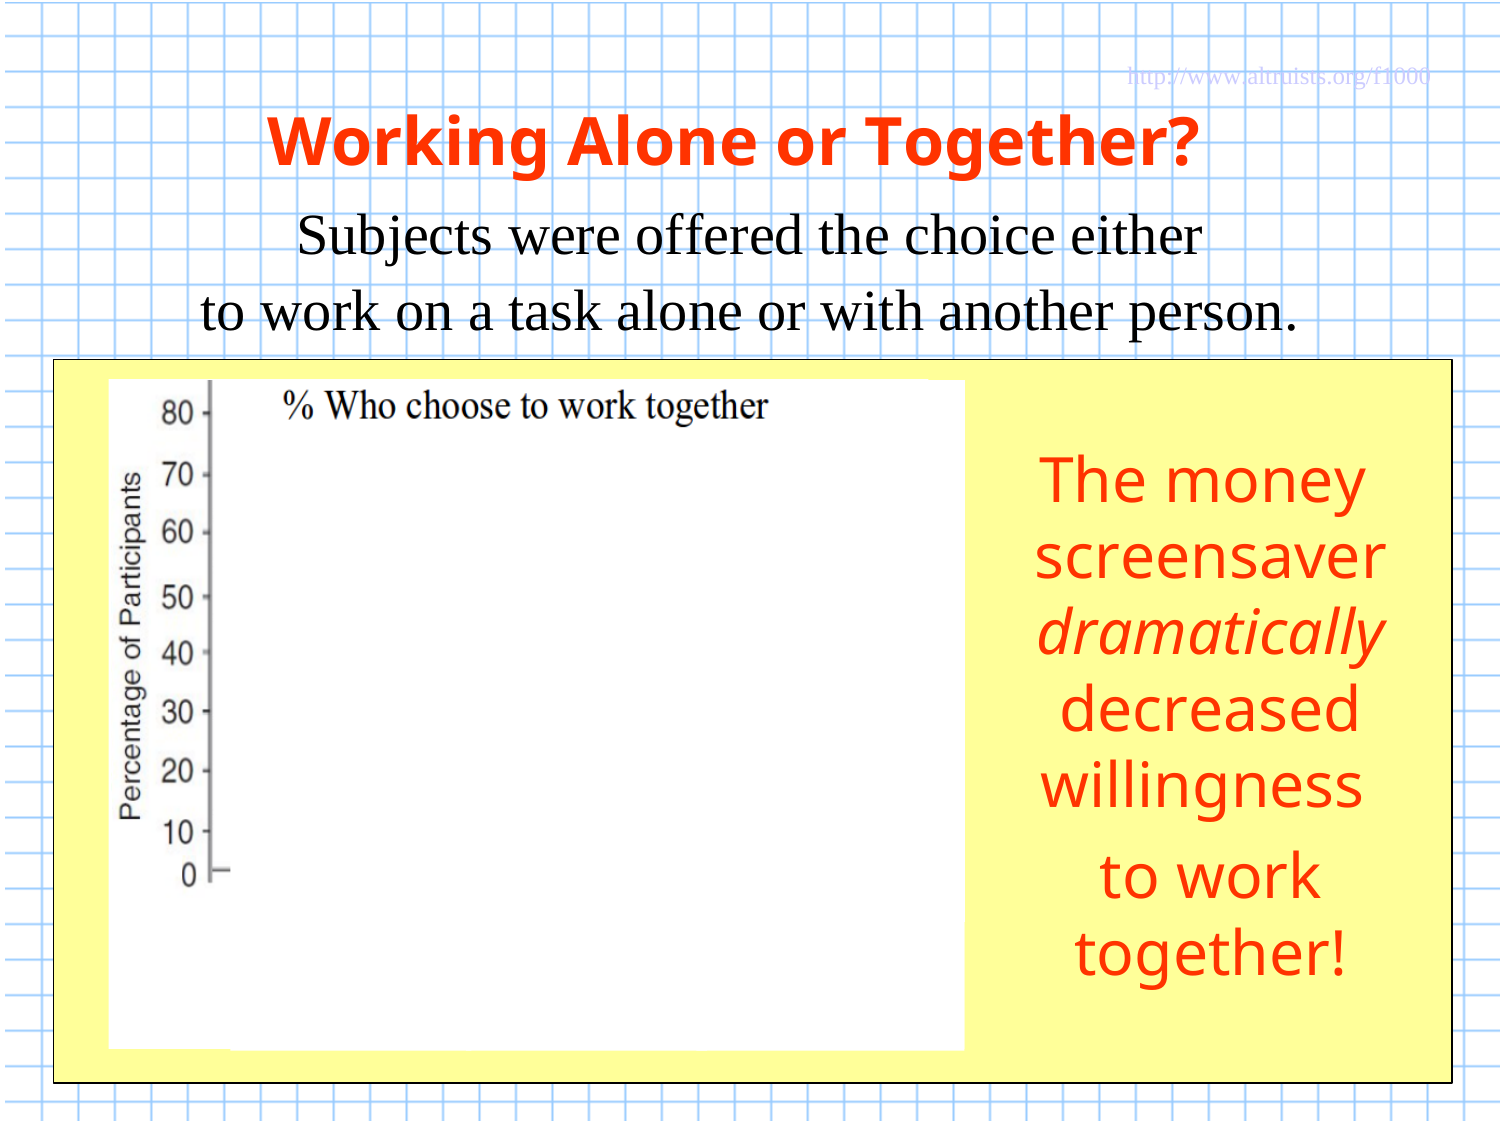

http://www.altruists.org/f1000
Working Alone or Together?
Subjects were offered the choice either
to work on a task alone or with another person.
The money screensaver dramatically decreased willingness
to work together!